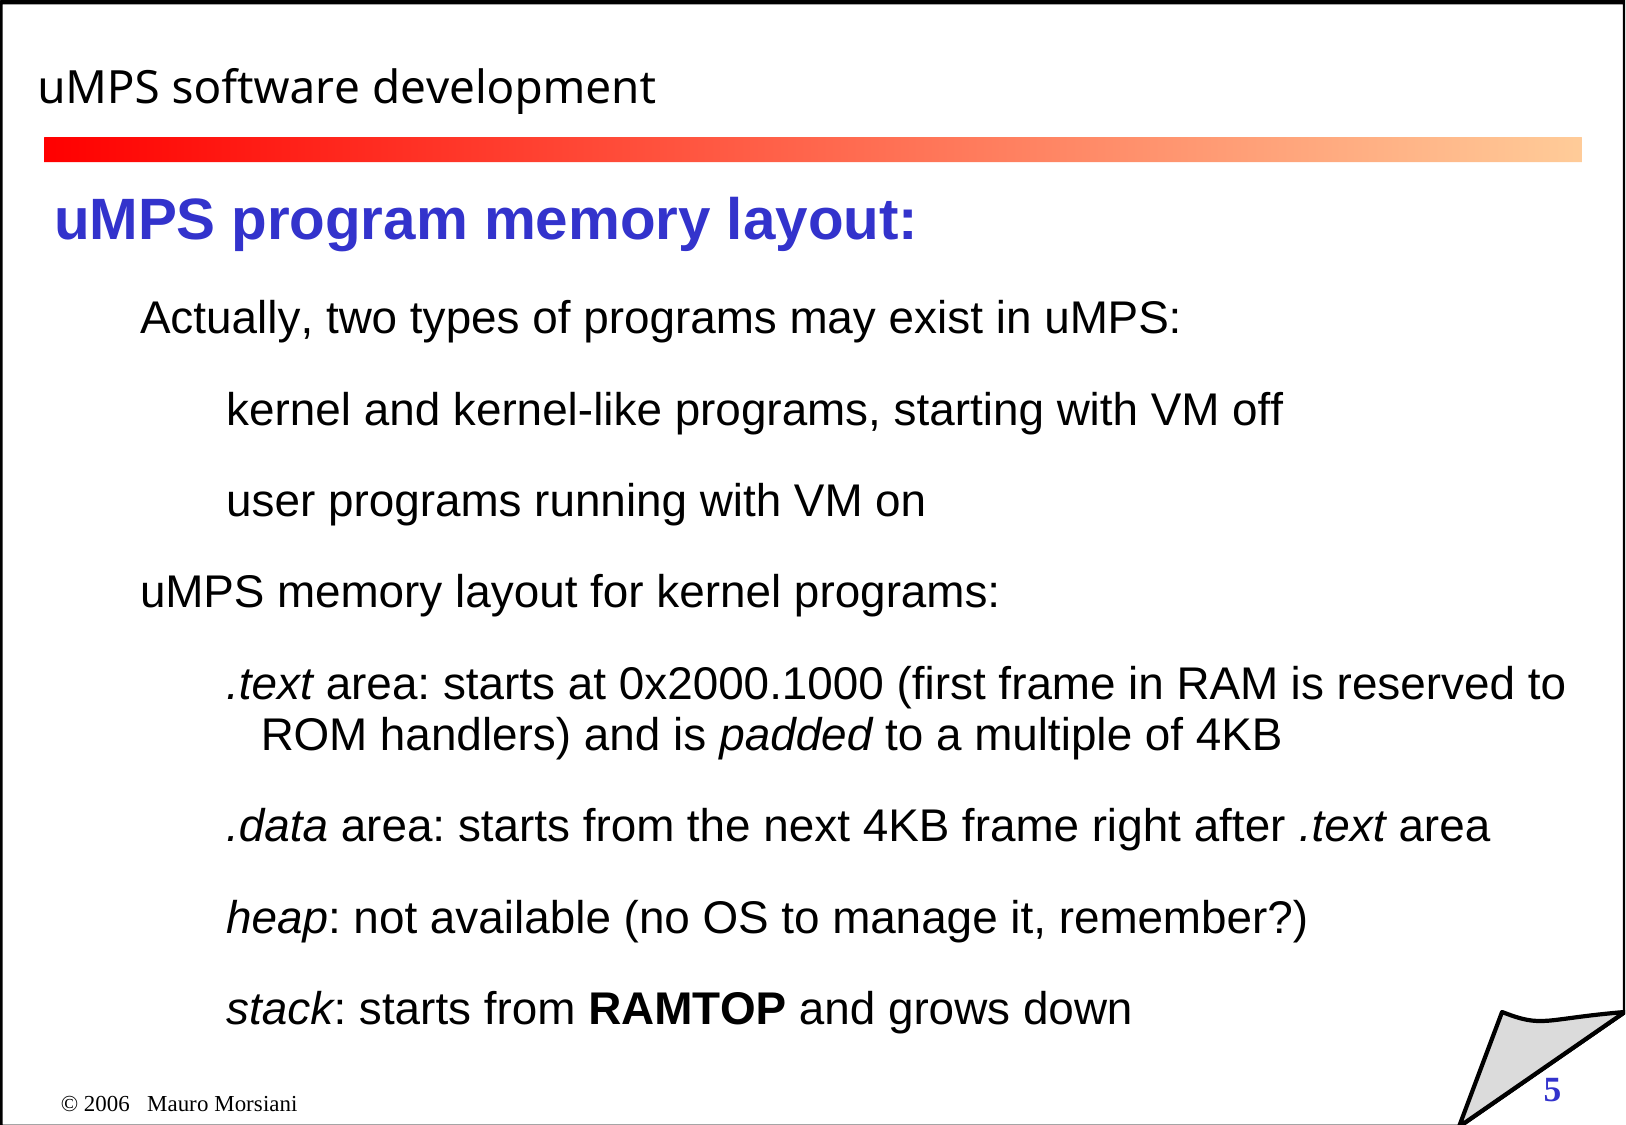

# uMPS software development
uMPS program memory layout:
Actually, two types of programs may exist in uMPS:
kernel and kernel-like programs, starting with VM off
user programs running with VM on
uMPS memory layout for kernel programs:
.text area: starts at 0x2000.1000 (first frame in RAM is reserved to ROM handlers) and is padded to a multiple of 4KB
.data area: starts from the next 4KB frame right after .text area
heap: not available (no OS to manage it, remember?)
stack: starts from RAMTOP and grows down